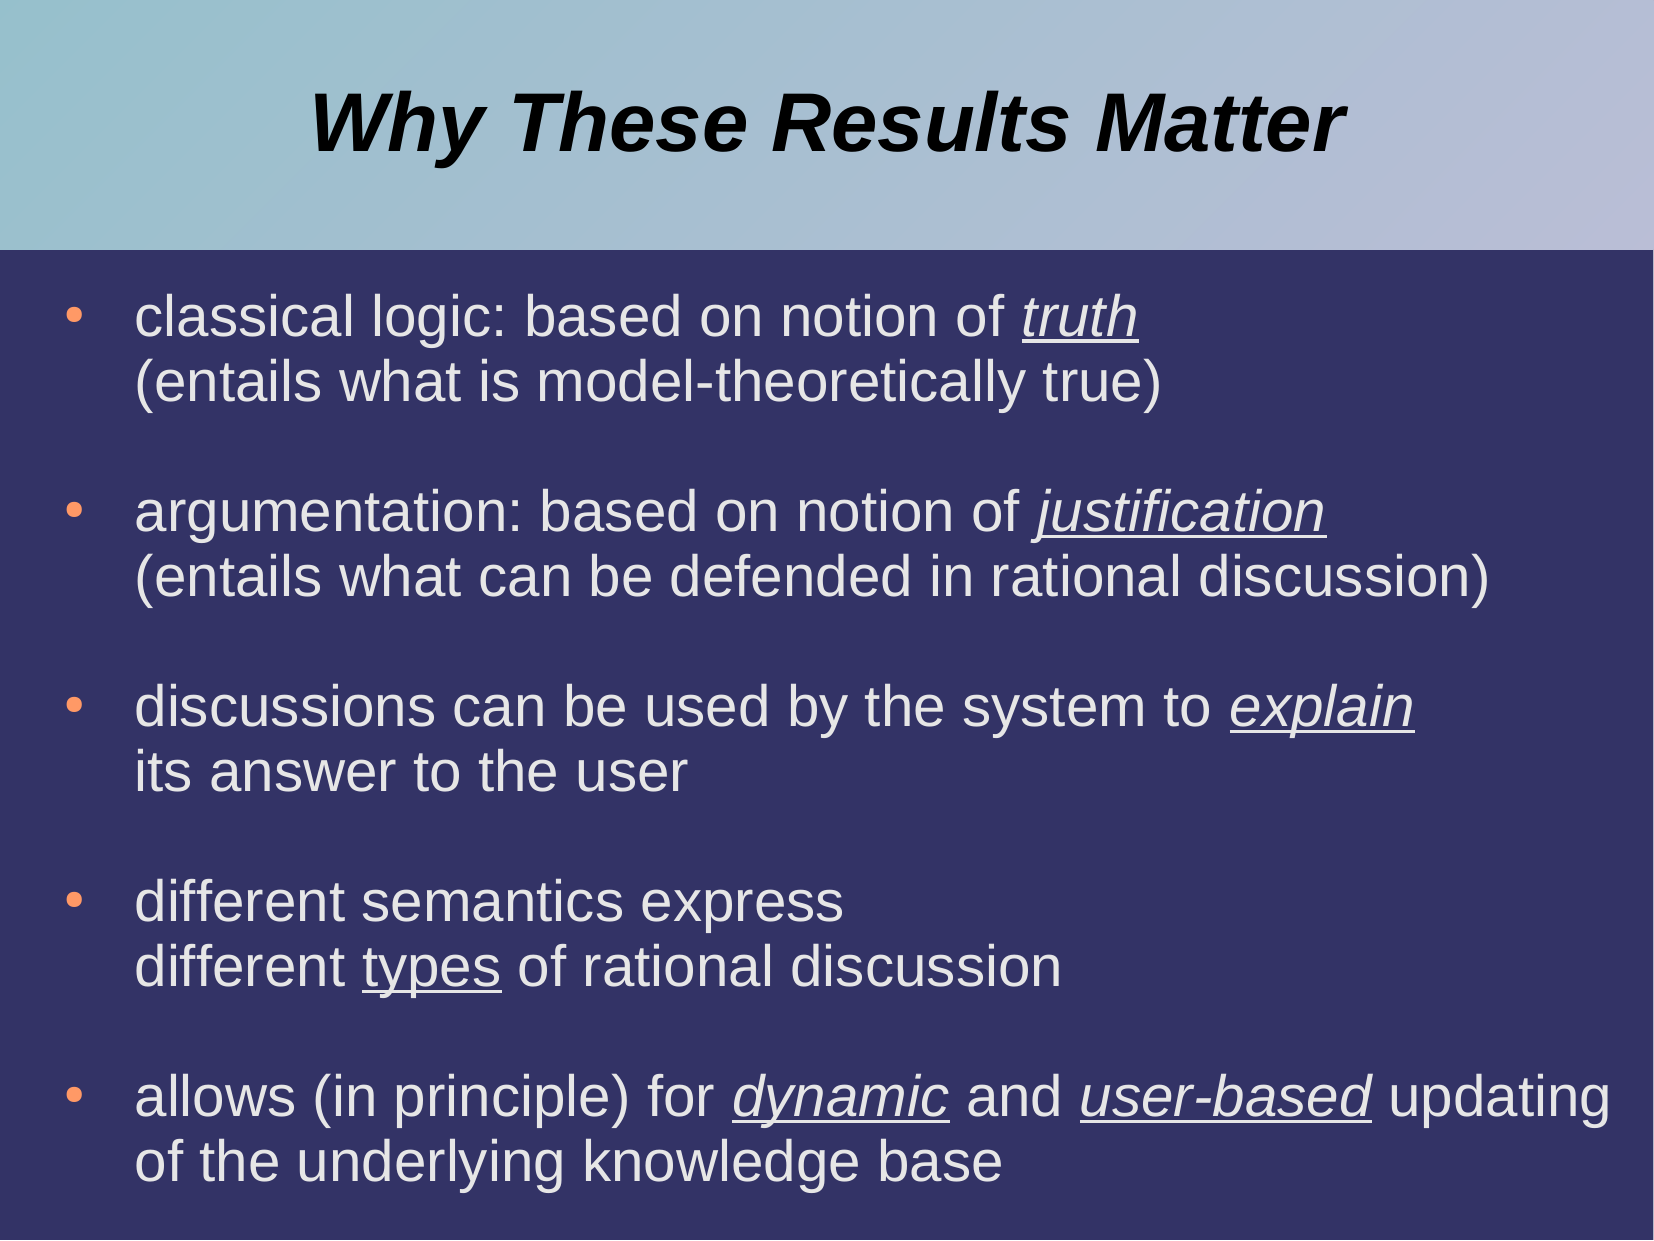

# Why These Results Matter
classical logic: based on notion of truth
(entails what is model-theoretically true)
argumentation: based on notion of justification
(entails what can be defended in rational discussion)
discussions can be used by the system to explain
its answer to the user
different semantics express
different types of rational discussion
allows (in principle) for dynamic and user-based updating
of the underlying knowledge base